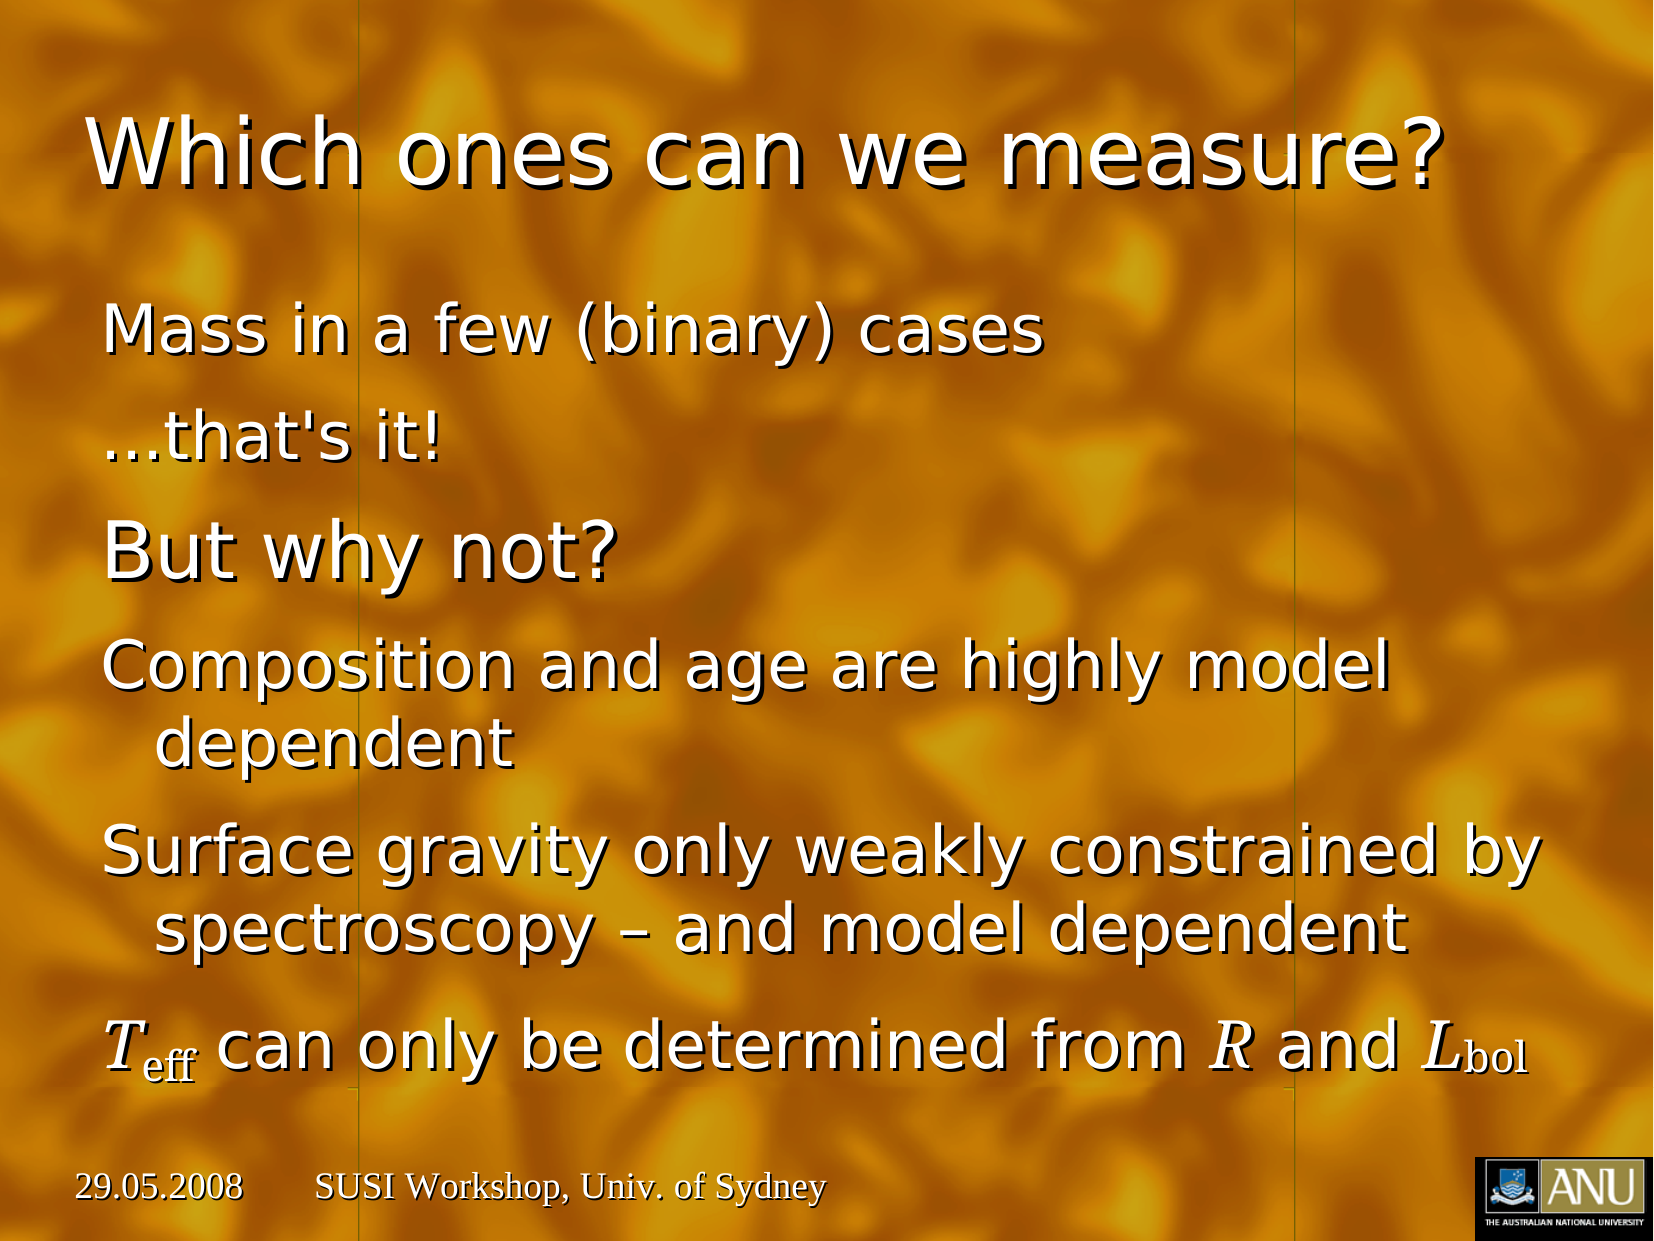

# Which ones can we measure?
Mass in a few (binary) cases
...that's it!
But why not?
Composition and age are highly model dependent
Surface gravity only weakly constrained by spectroscopy – and model dependent
Teff can only be determined from R and Lbol